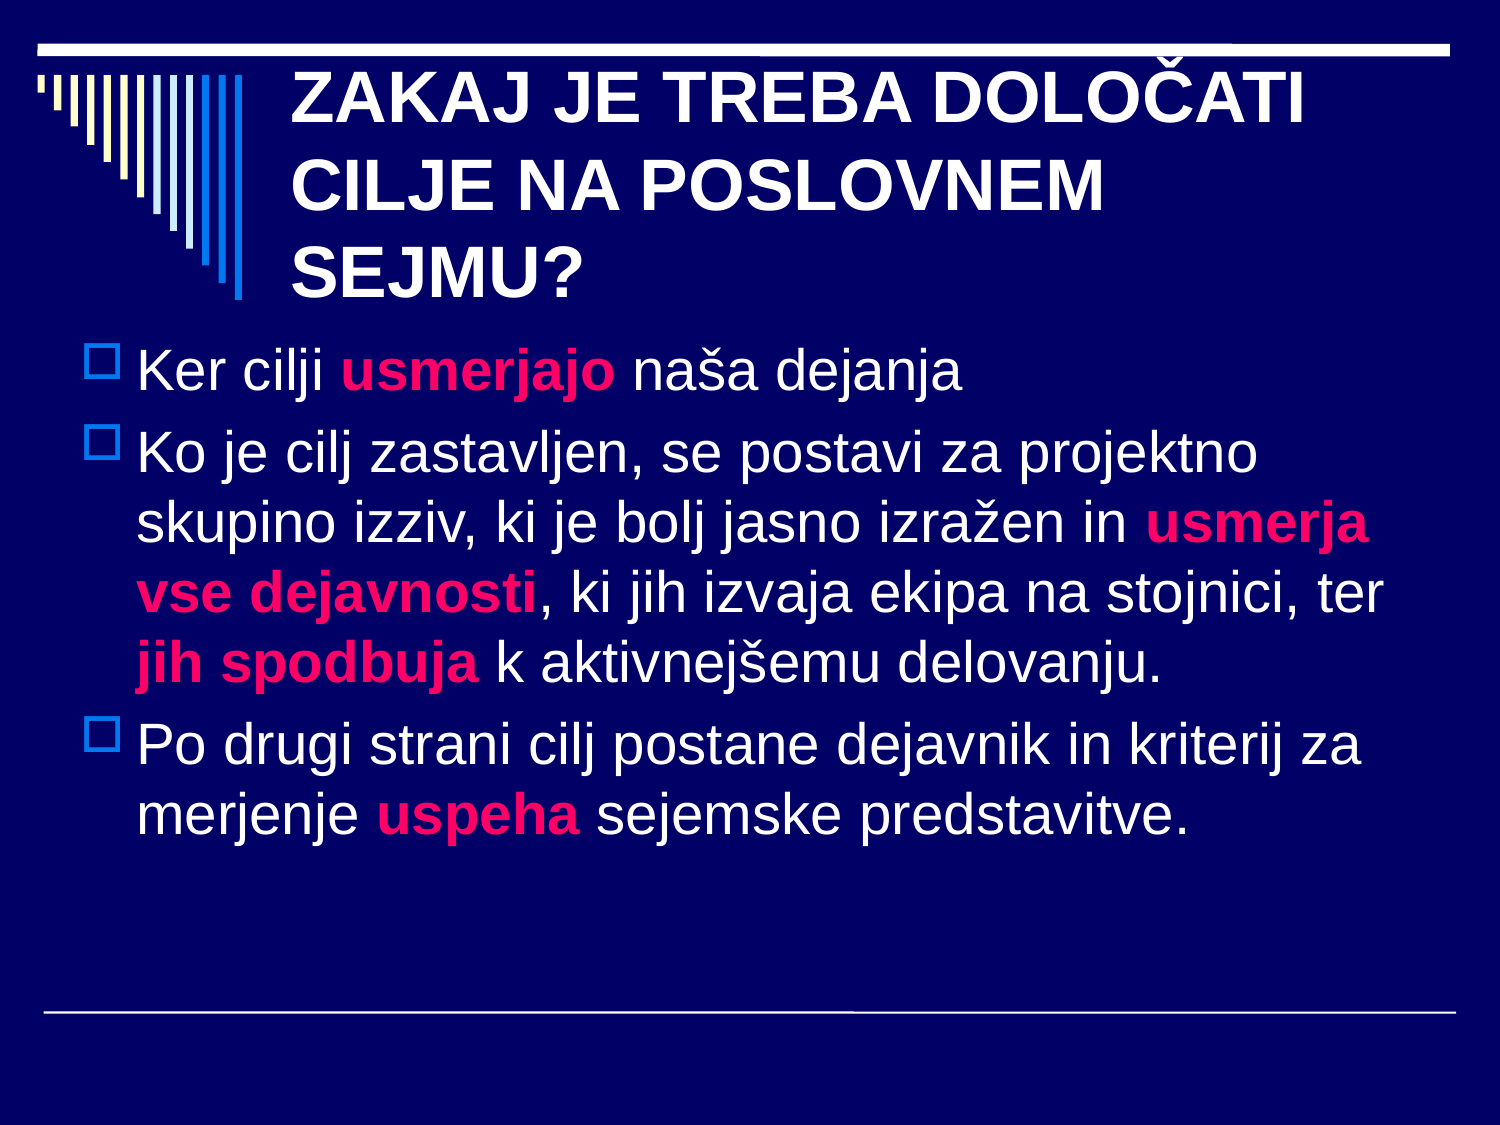

# ZAKAJ JE TREBA DOLOČATI CILJE NA POSLOVNEM SEJMU?
Ker cilji usmerjajo naša dejanja
Ko je cilj zastavljen, se postavi za projektno skupino izziv, ki je bolj jasno izražen in usmerja vse dejavnosti, ki jih izvaja ekipa na stojnici, ter jih spodbuja k aktivnejšemu delovanju.
Po drugi strani cilj postane dejavnik in kriterij za merjenje uspeha sejemske predstavitve.